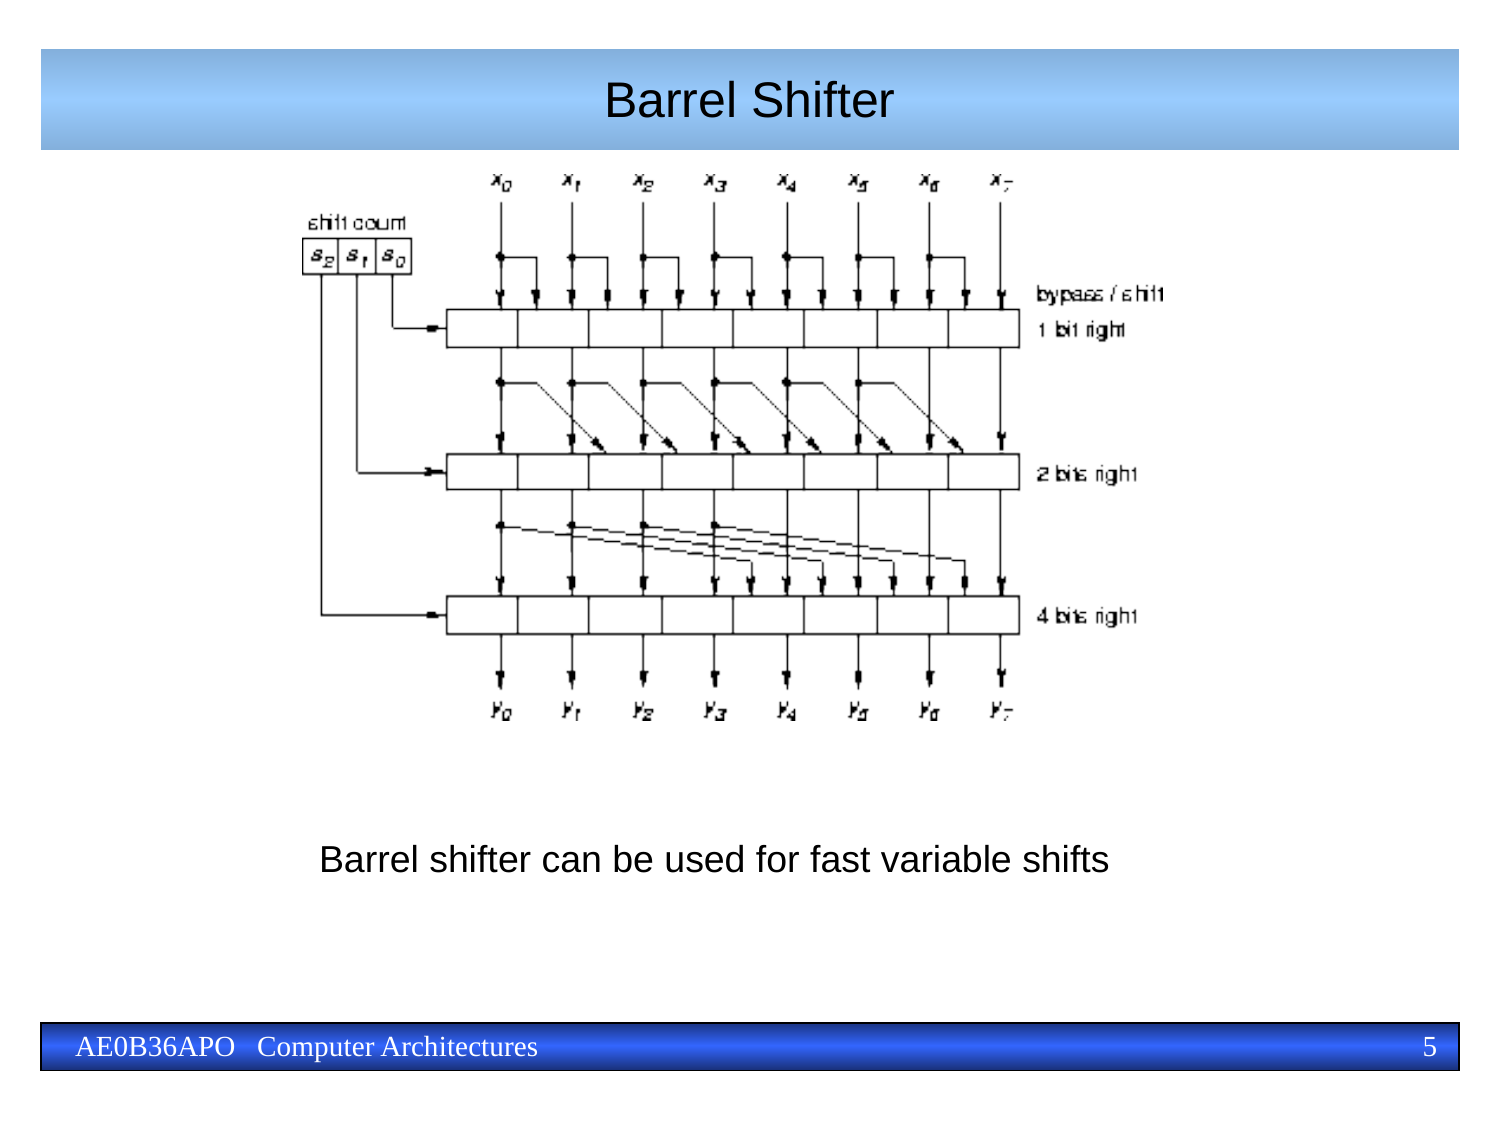

# Barrel Shifter
Barrel shifter can be used for fast variable shifts
AE0B36APO Computer Architectures
5